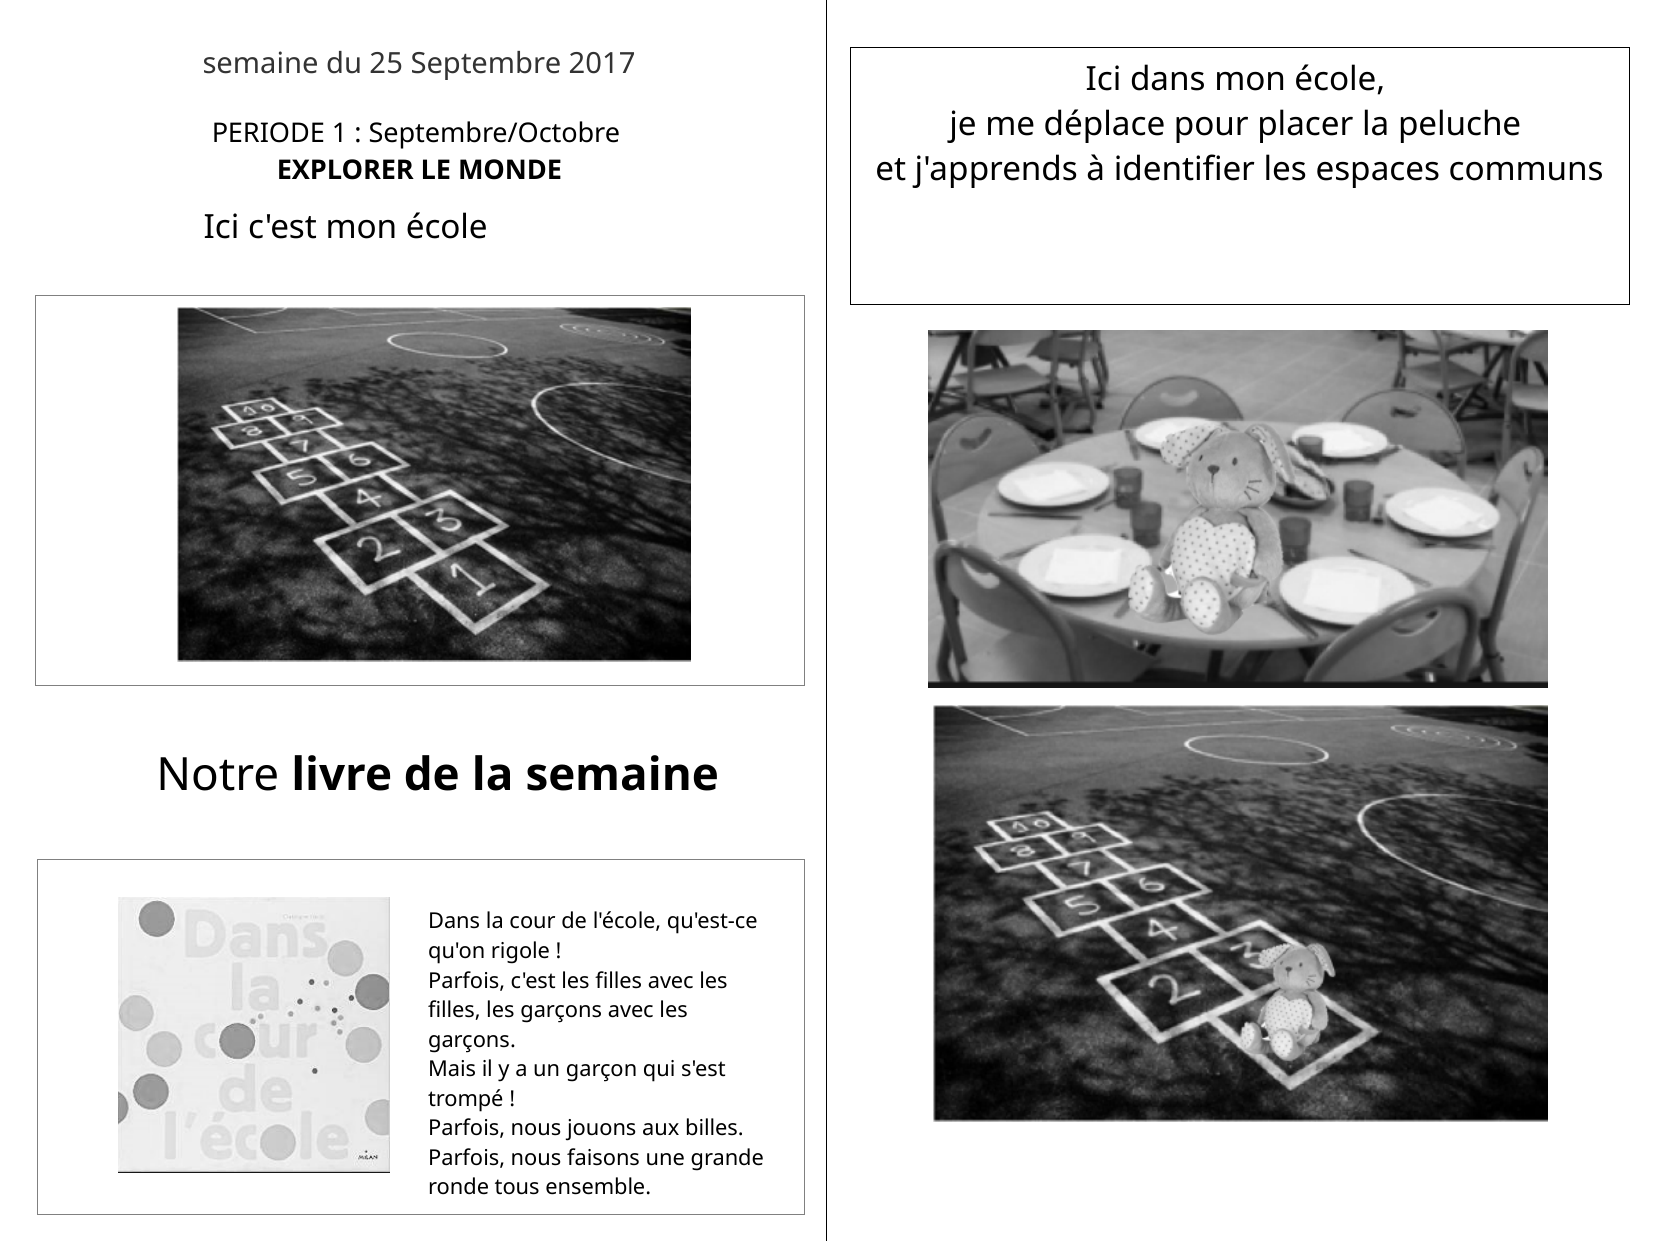

semaine du 25 Septembre 2017
Ici dans mon école,
je me déplace pour placer la peluche
et j'apprends à identifier les espaces communs
PERIODE 1 : Septembre/Octobre
EXPLORER LE MONDE
Ici c'est mon école
Notre livre de la semaine
Dans la cour de l'école, qu'est-ce qu'on rigole !
Parfois, c'est les filles avec les filles, les garçons avec les garçons.
Mais il y a un garçon qui s'est trompé !
Parfois, nous jouons aux billes.
Parfois, nous faisons une grande ronde tous ensemble.